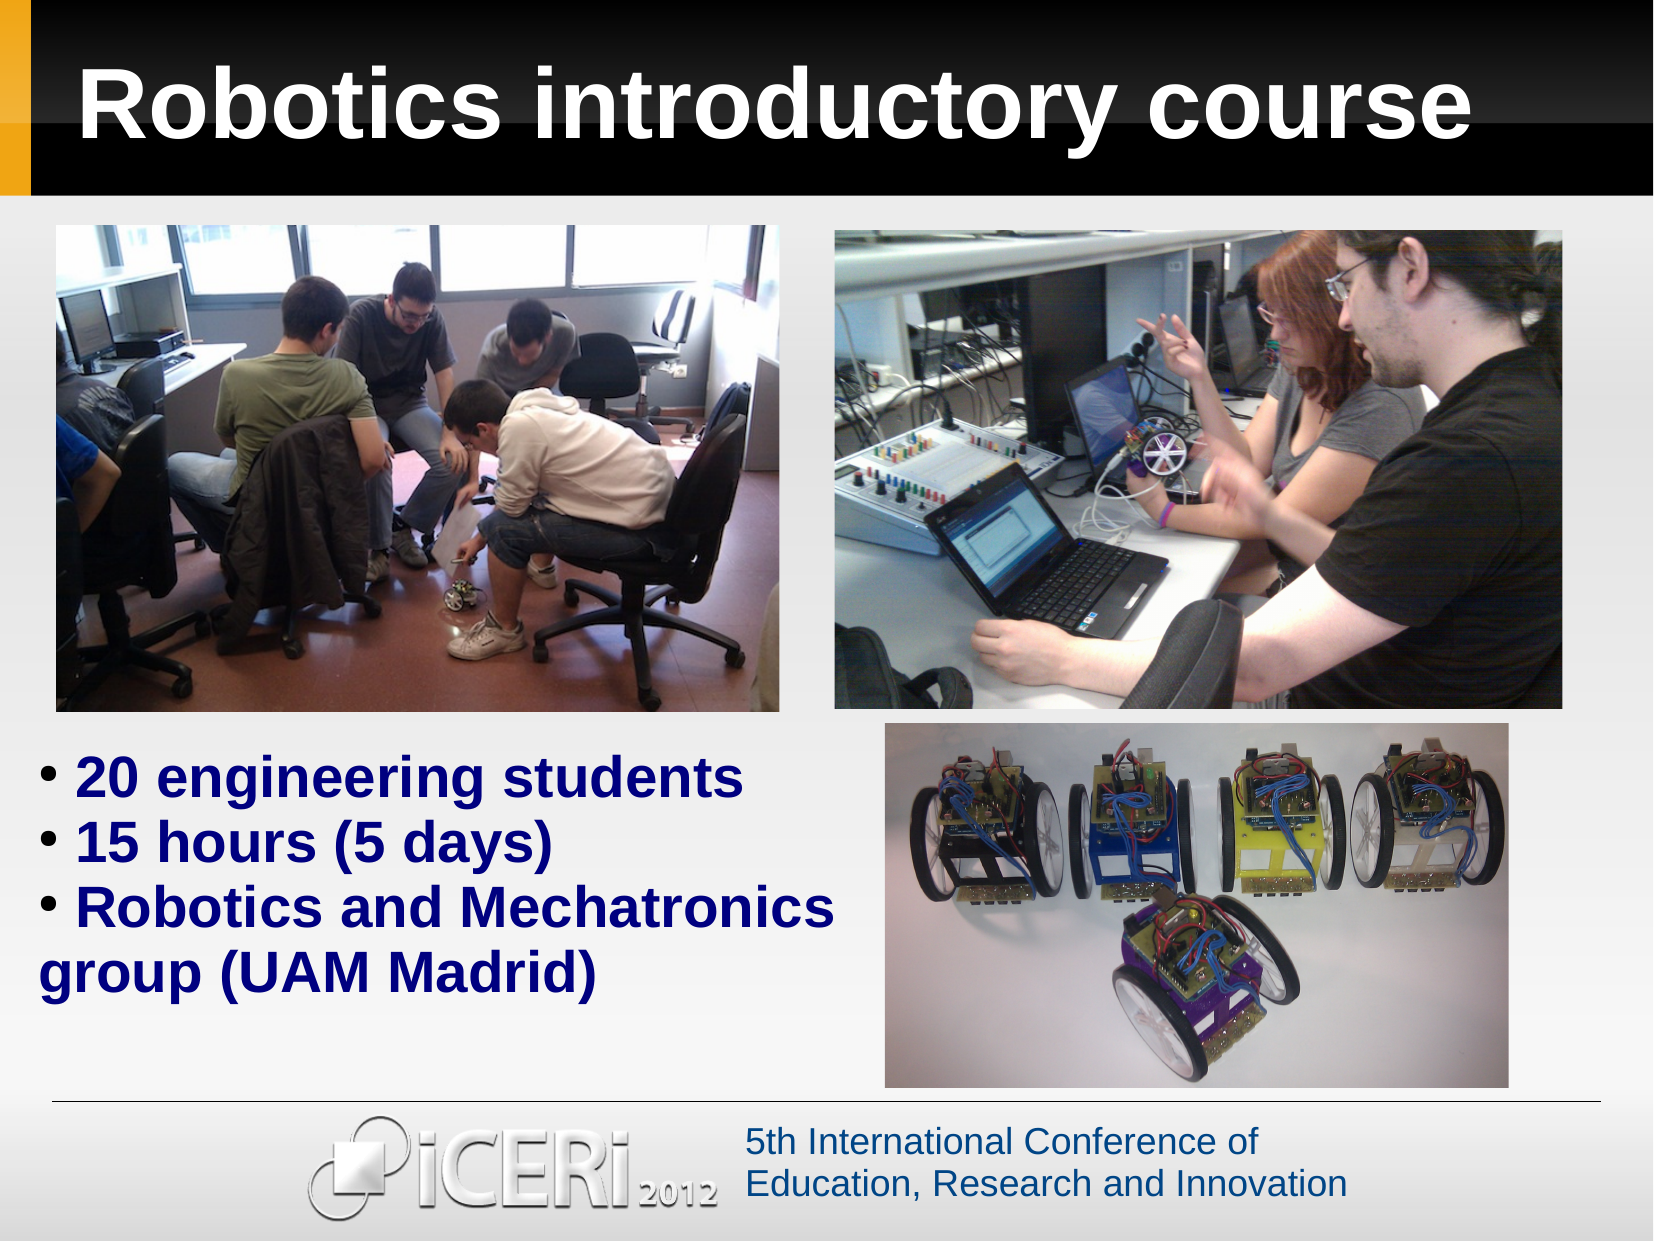

# Robotics introductory course
 20 engineering students
 15 hours (5 days)
 Robotics and Mechatronics group (UAM Madrid)
5th International Conference of
Education, Research and Innovation